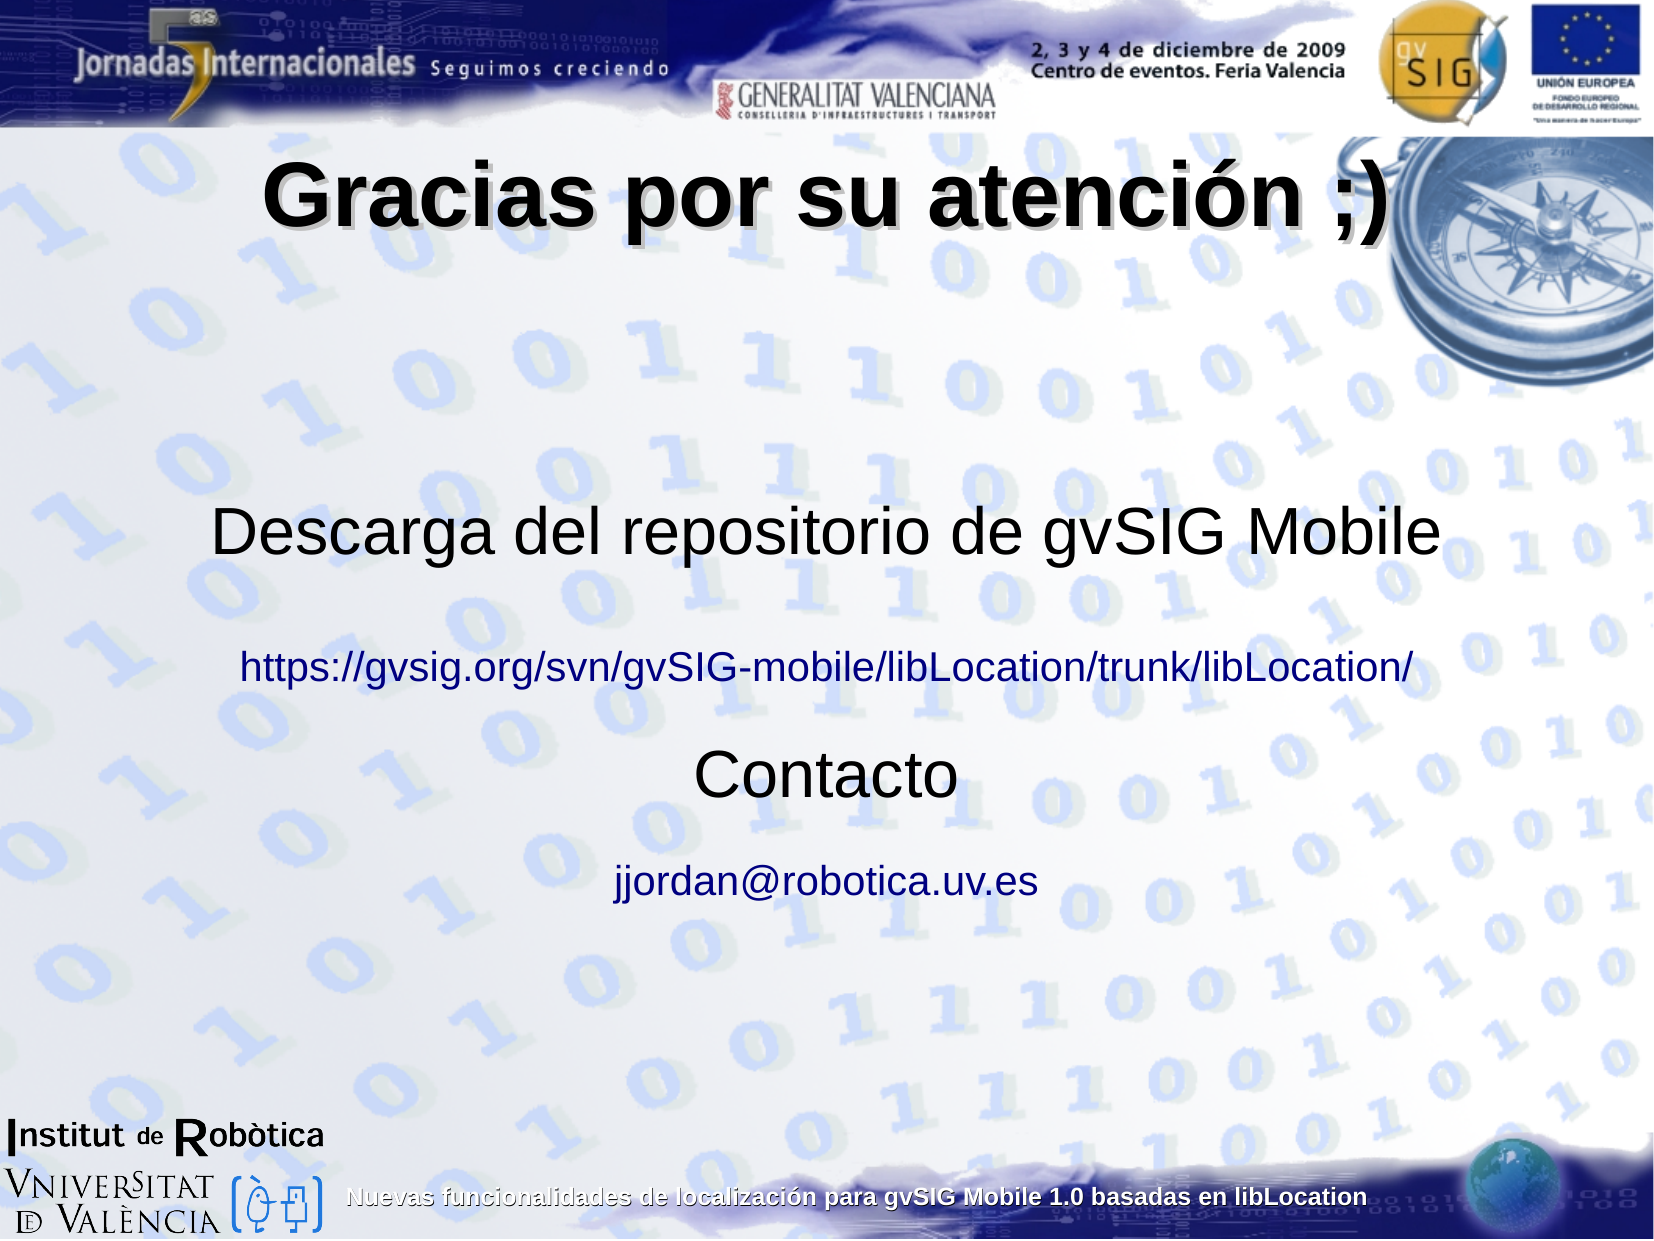

# Gracias por su atención ;)
Descarga del repositorio de gvSIG Mobile
https://gvsig.org/svn/gvSIG-mobile/libLocation/trunk/libLocation/
Contacto
jjordan@robotica.uv.es